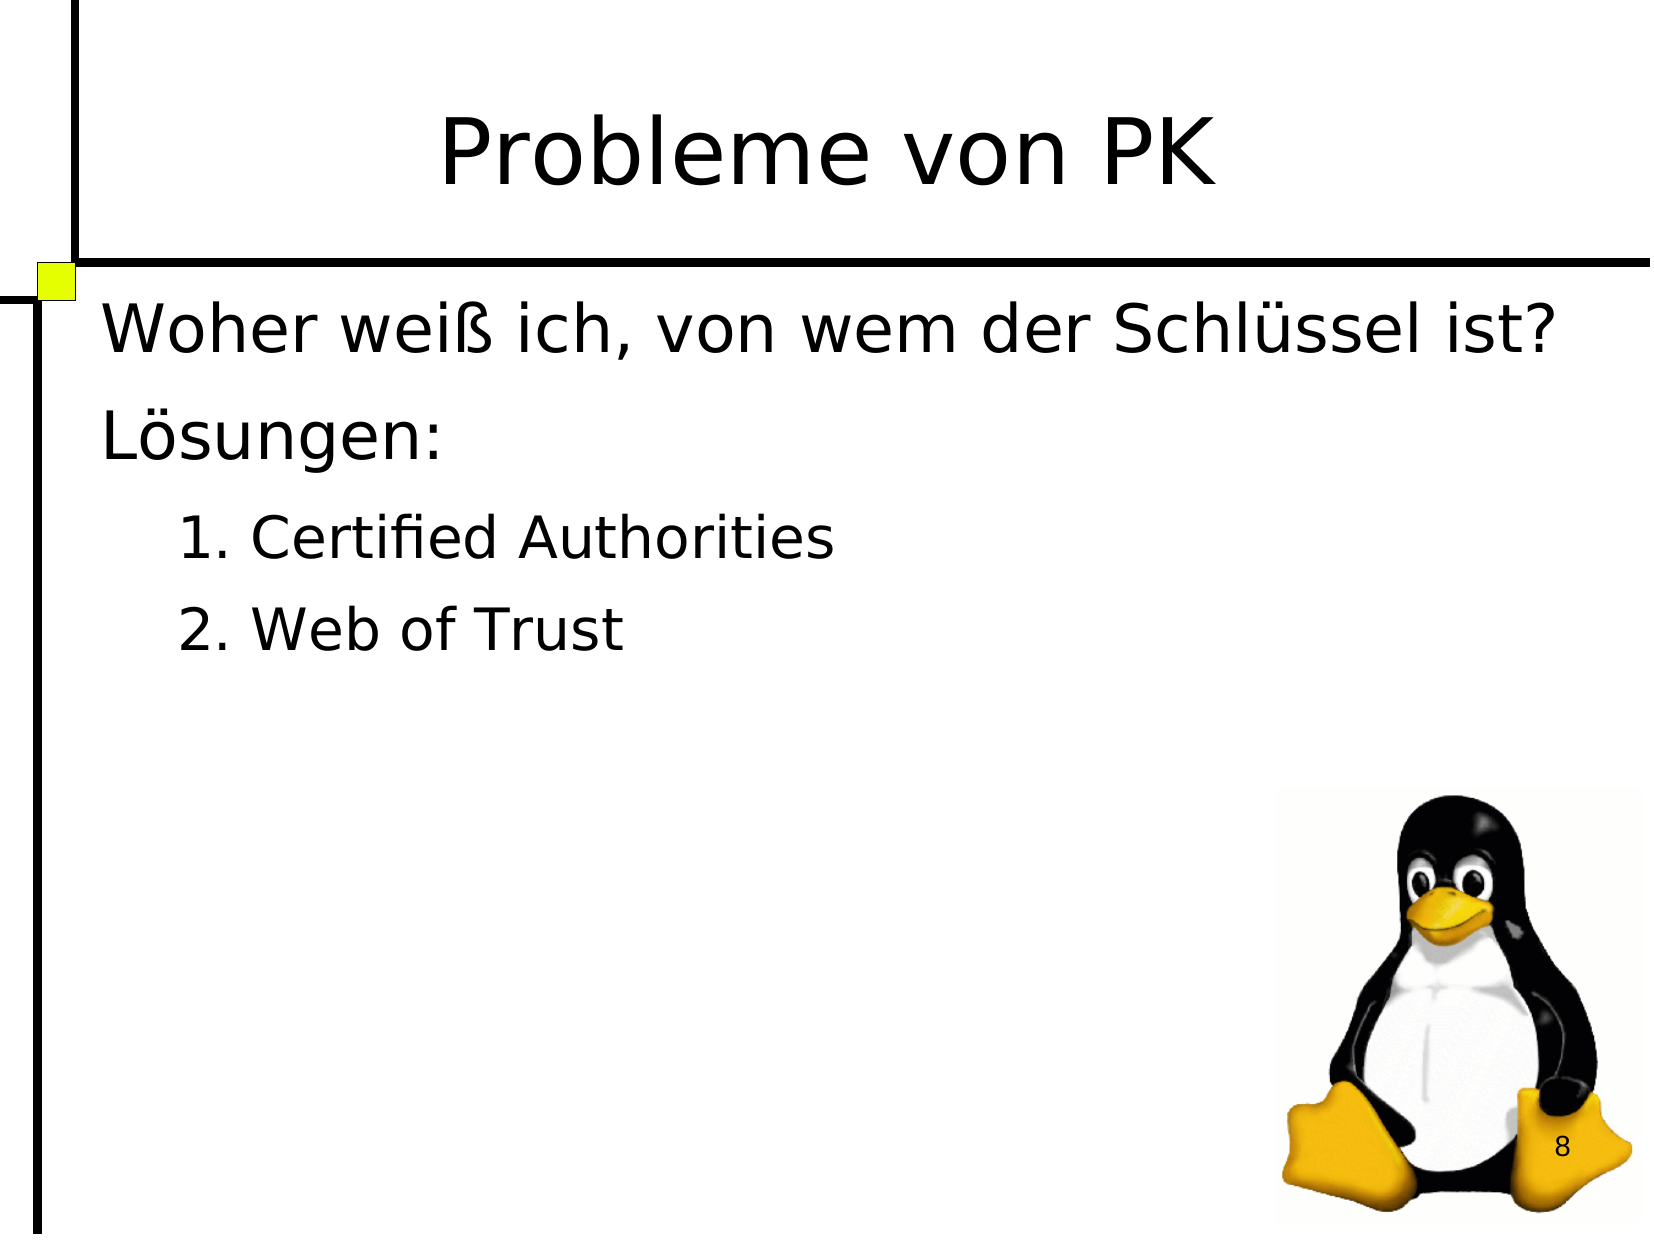

# Probleme von PK
Woher weiß ich, von wem der Schlüssel ist?
Lösungen:
1. Certified Authorities
2. Web of Trust
8